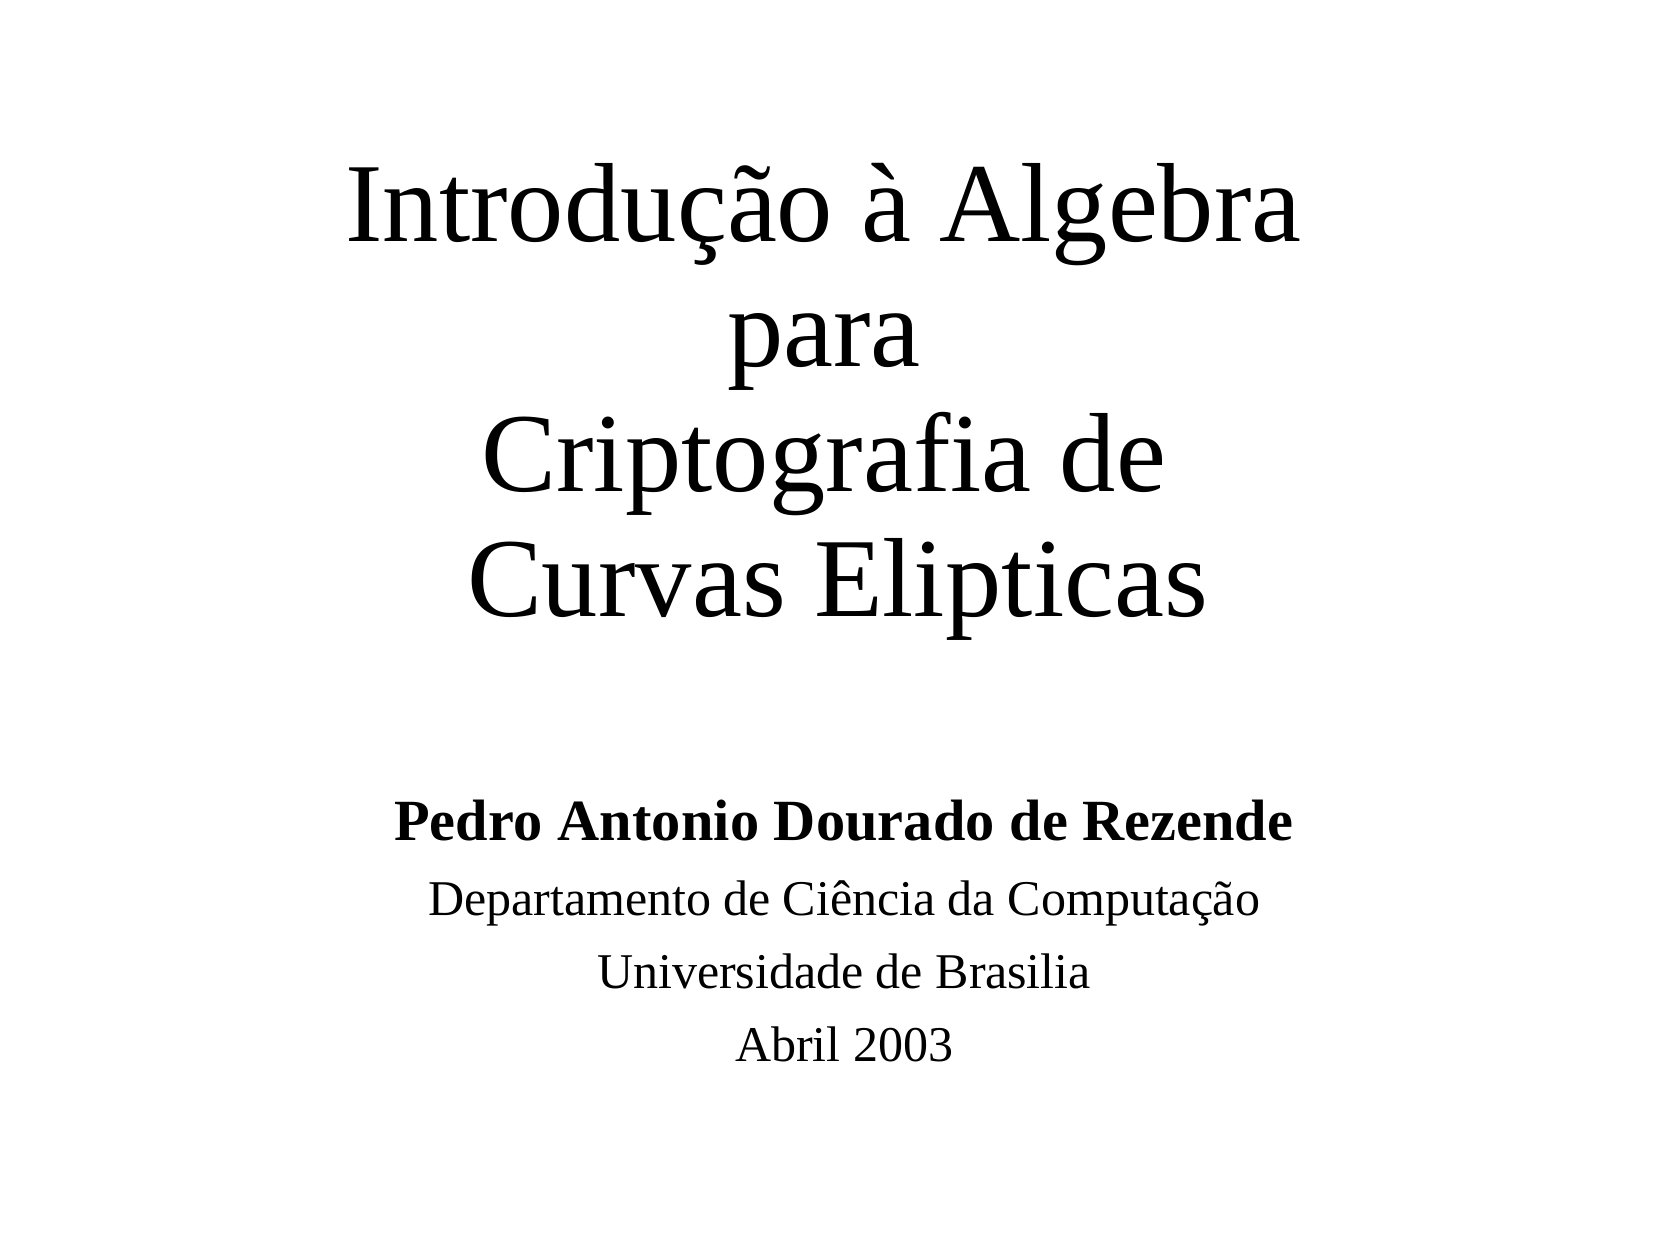

# Introdução à Algebra para Criptografia de Curvas Elipticas
Pedro Antonio Dourado de Rezende
Departamento de Ciência da Computação
Universidade de Brasilia
Abril 2003